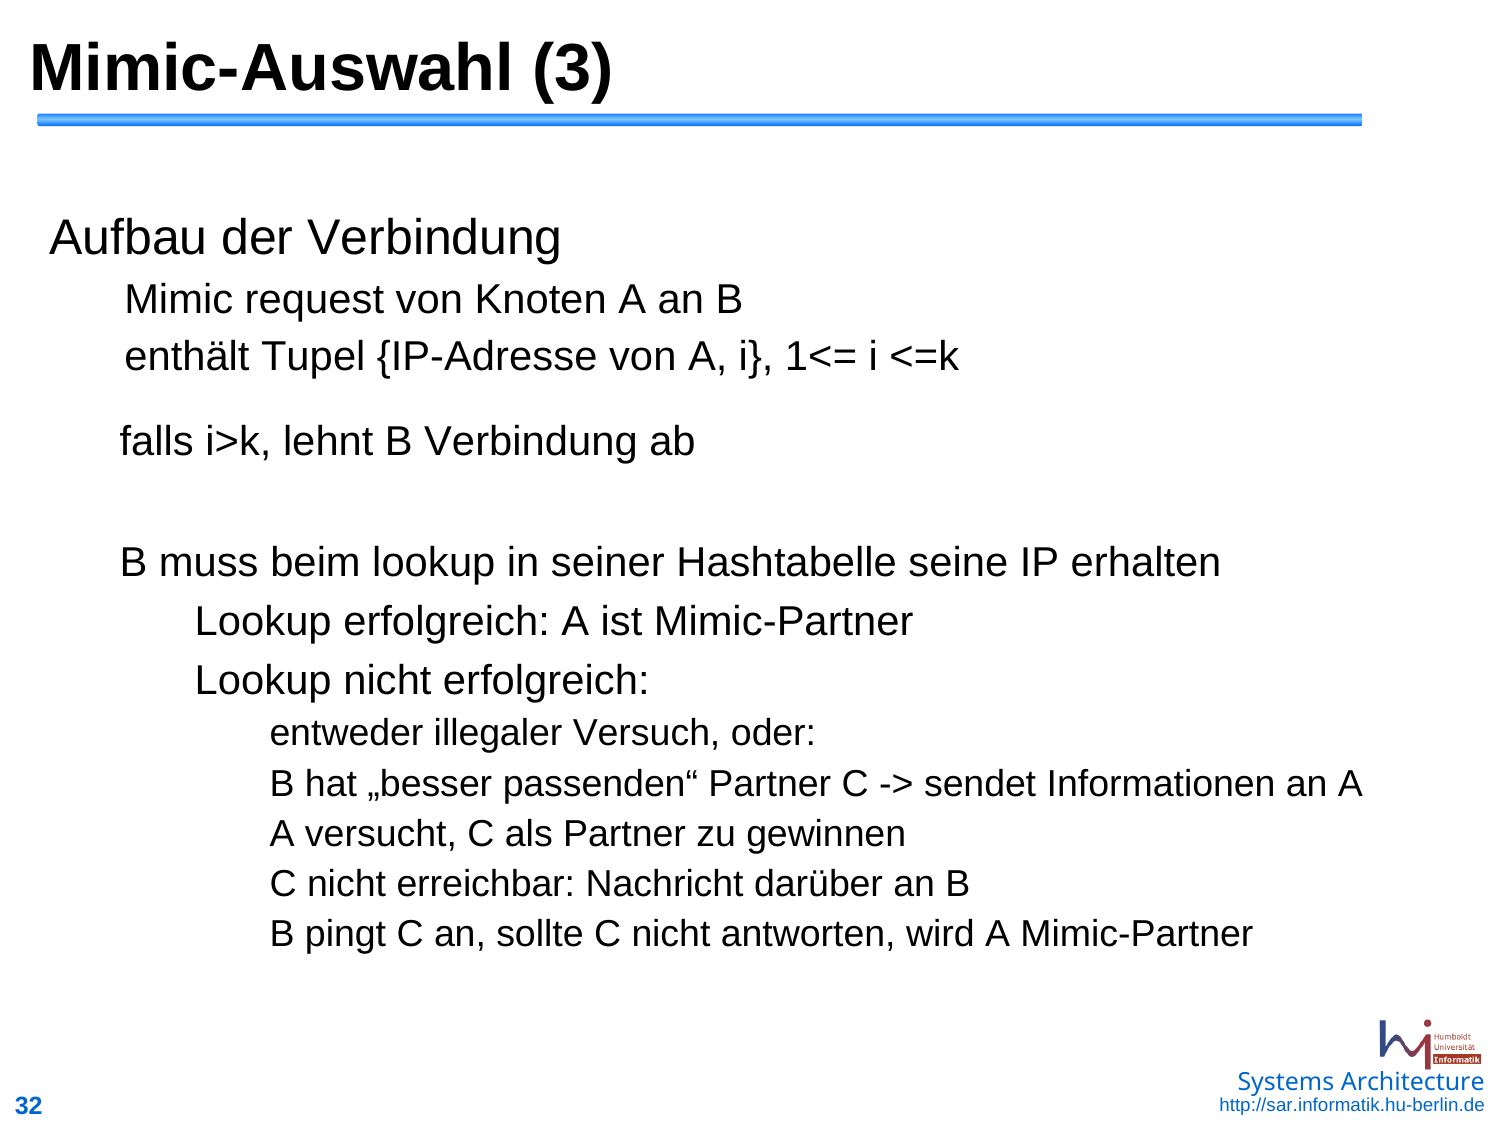

# Mimic-Auswahl (3)
Aufbau der Verbindung
Mimic request von Knoten A an B
enthält Tupel {IP-Adresse von A, i}, 1<= i <=k
falls i>k, lehnt B Verbindung ab
B muss beim lookup in seiner Hashtabelle seine IP erhalten
Lookup erfolgreich: A ist Mimic-Partner
Lookup nicht erfolgreich:
entweder illegaler Versuch, oder:
B hat „besser passenden“ Partner C -> sendet Informationen an A
A versucht, C als Partner zu gewinnen
C nicht erreichbar: Nachricht darüber an B
B pingt C an, sollte C nicht antworten, wird A Mimic-Partner